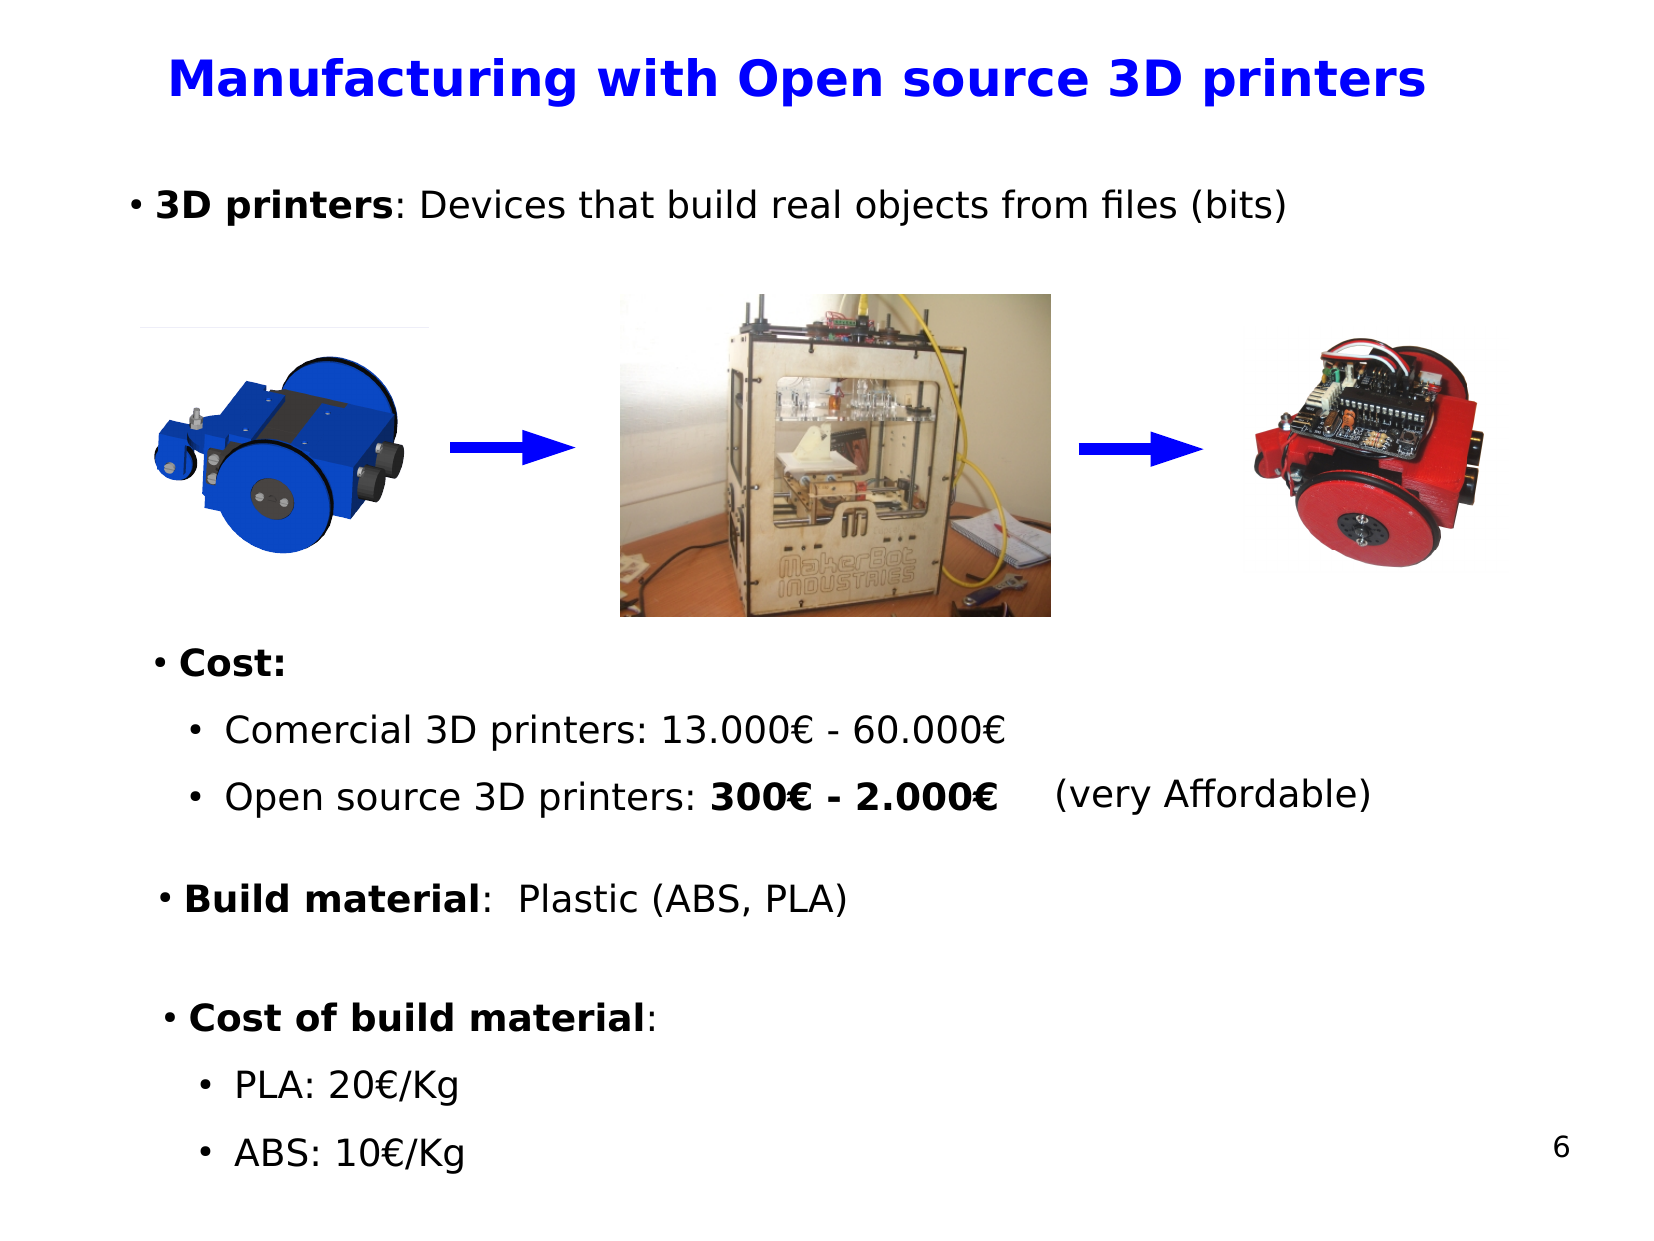

Manufacturing with Open source 3D printers
 3D printers: Devices that build real objects from files (bits)
 Cost:
Comercial 3D printers: 13.000€ - 60.000€
Open source 3D printers: 300€ - 2.000€
(very Affordable)
 Build material: Plastic (ABS, PLA)
 Cost of build material:
PLA: 20€/Kg
ABS: 10€/Kg
6